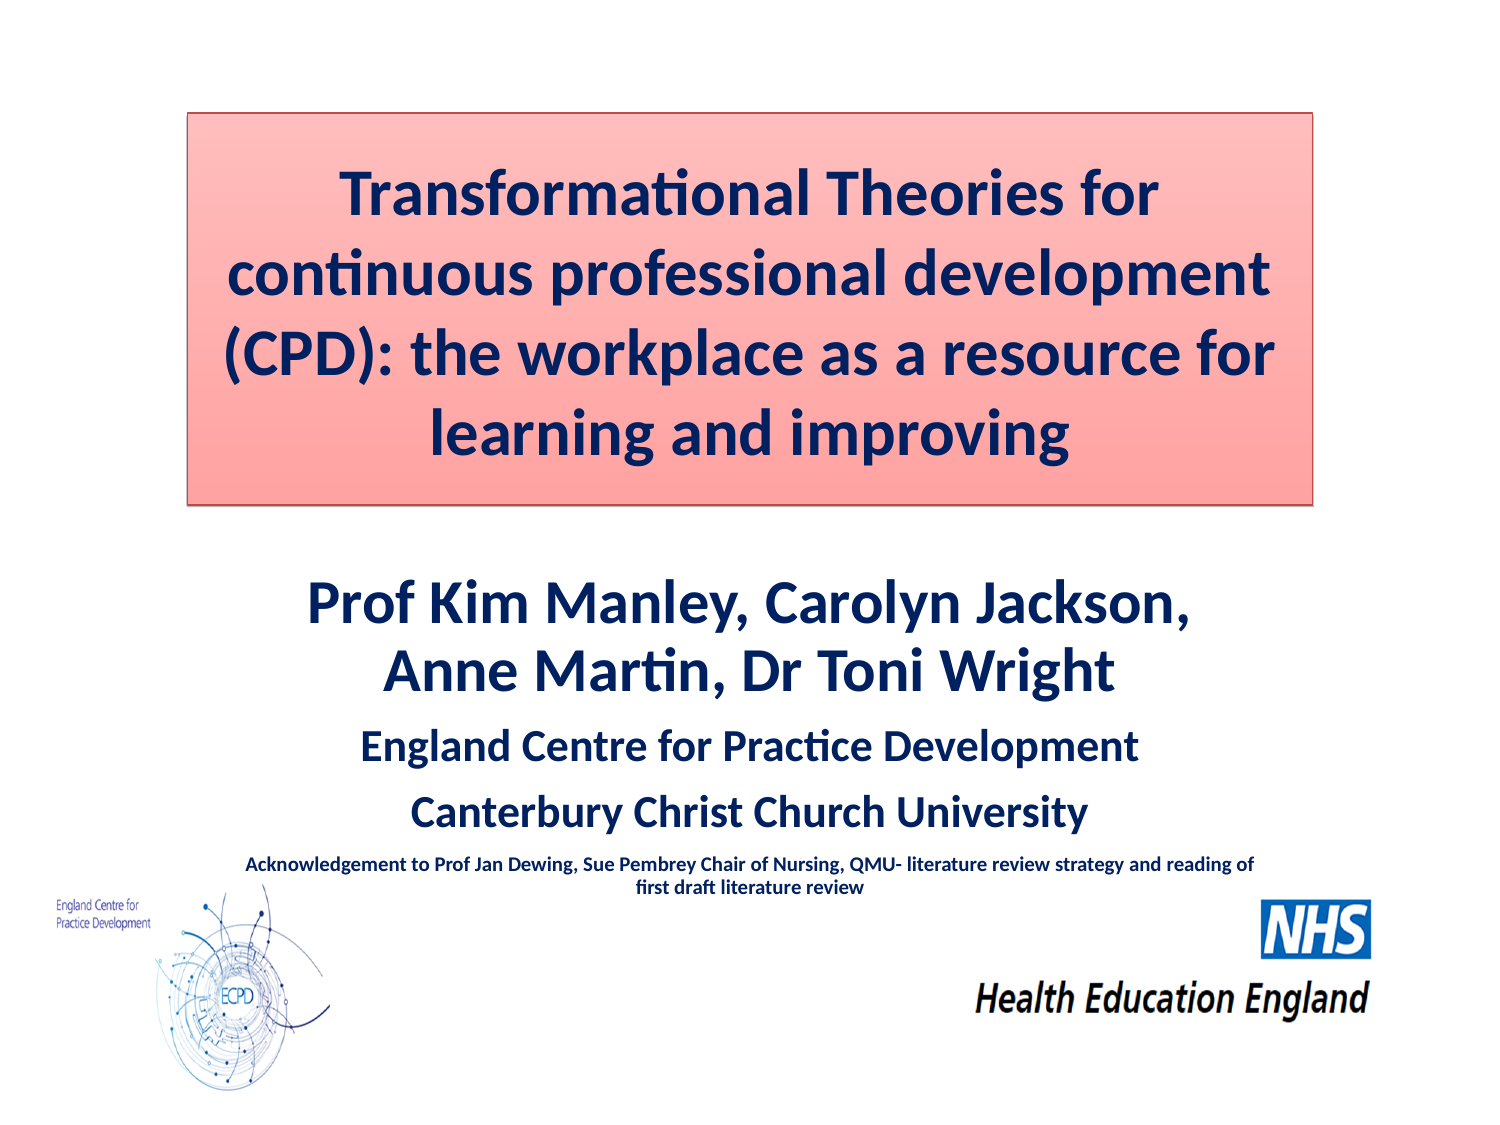

# Transformational Theories for continuous professional development (CPD): the workplace as a resource for learning and improving
Prof Kim Manley, Carolyn Jackson, Anne Martin, Dr Toni Wright
England Centre for Practice Development
Canterbury Christ Church University
Acknowledgement to Prof Jan Dewing, Sue Pembrey Chair of Nursing, QMU- literature review strategy and reading of first draft literature review